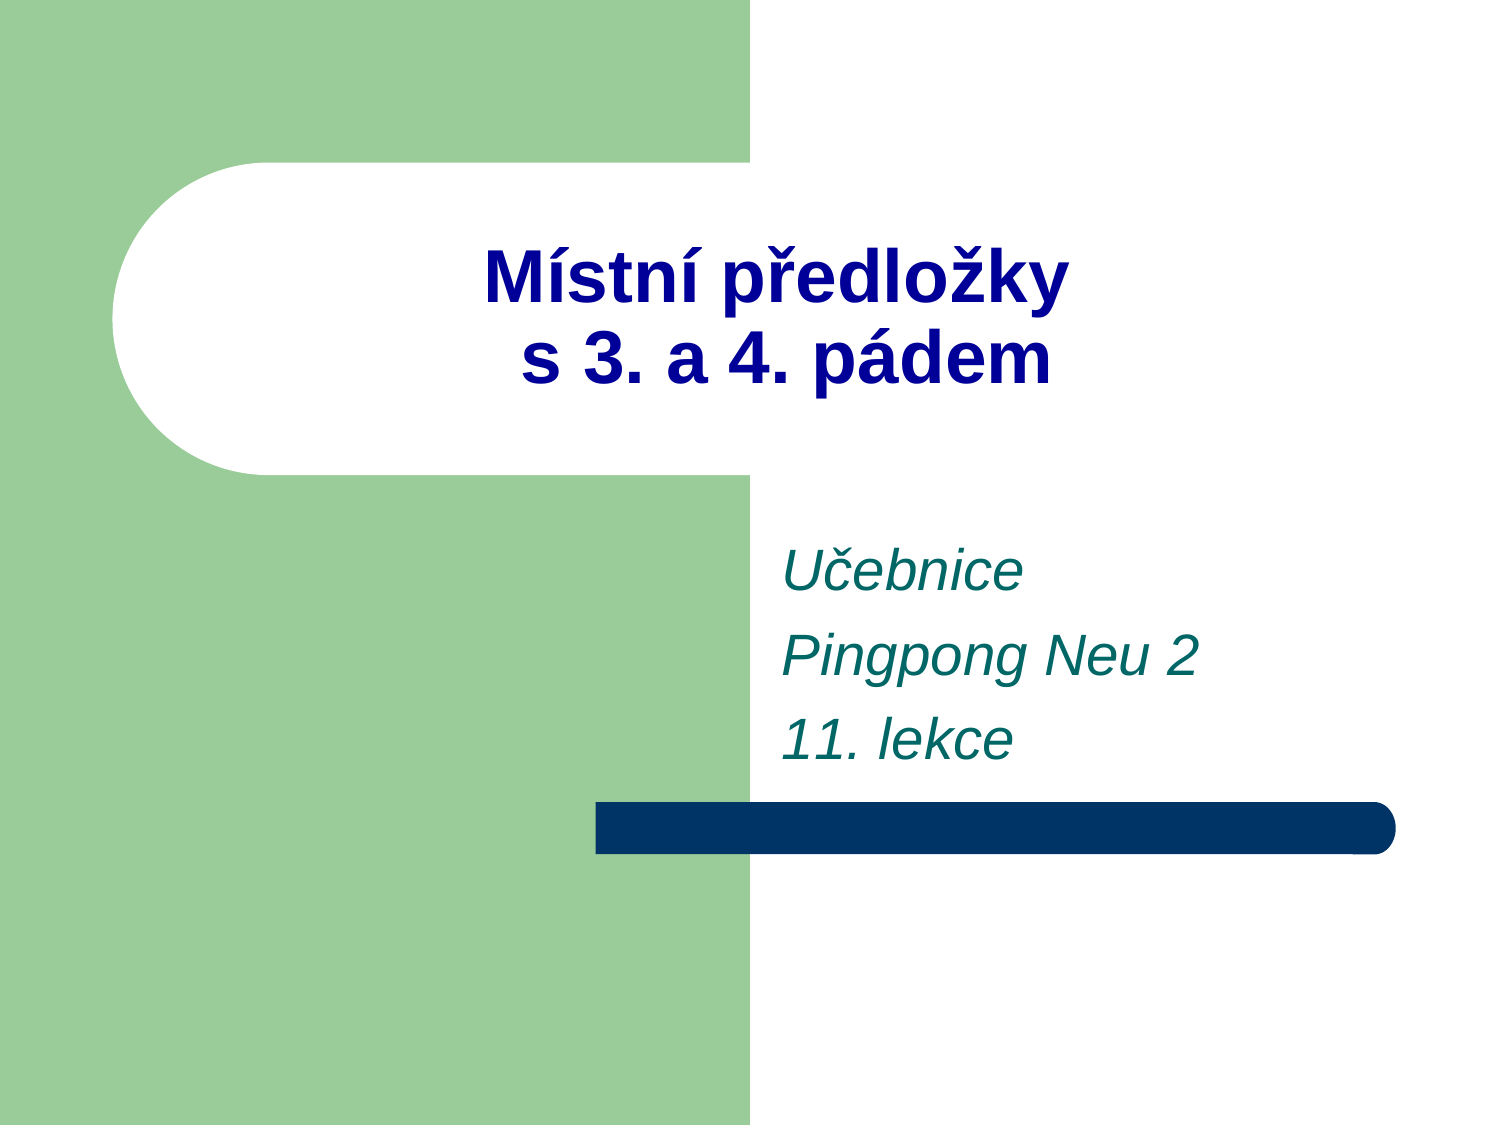

# Místní předložky s 3. a 4. pádem
Učebnice
Pingpong Neu 2
11. lekce